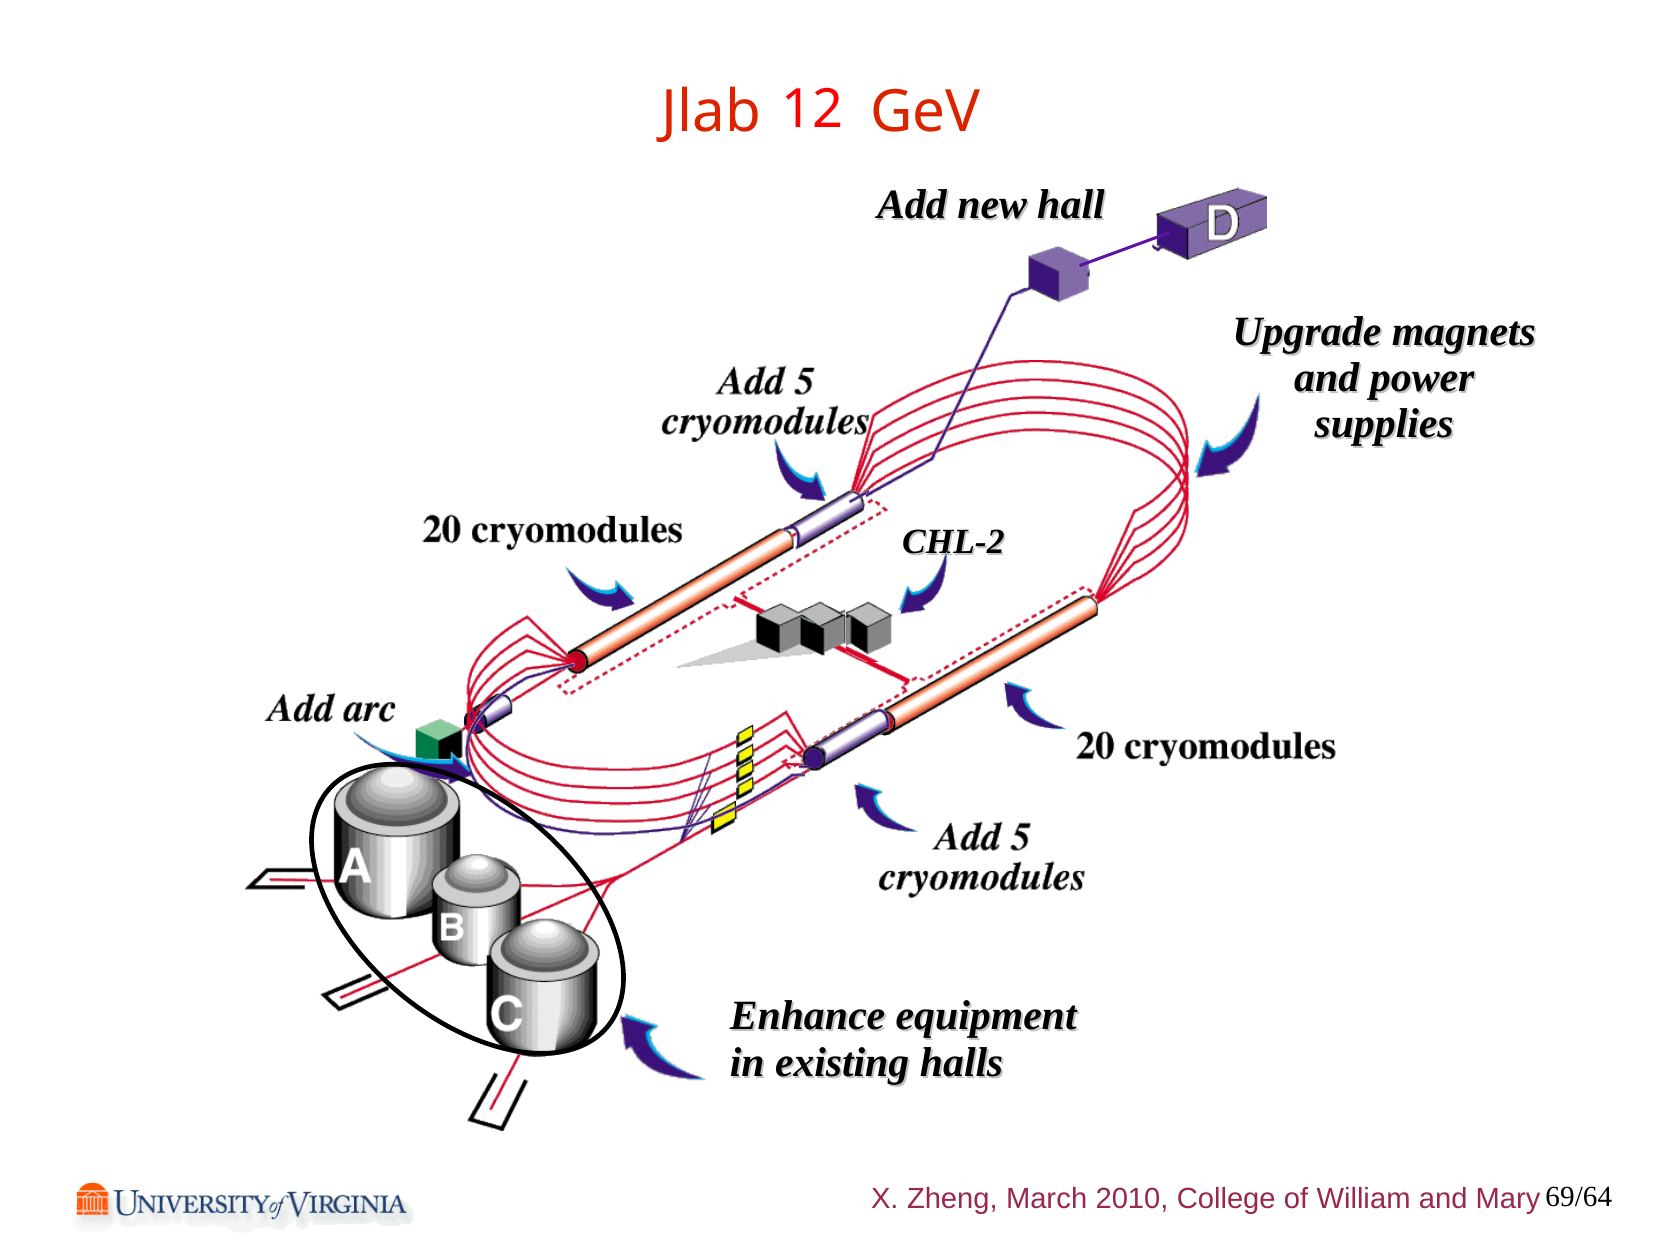

# Jlab 6 GeV
12
Add new hall
Upgrade magnets and power supplies
CHL-2
Enhance equipment in existing halls